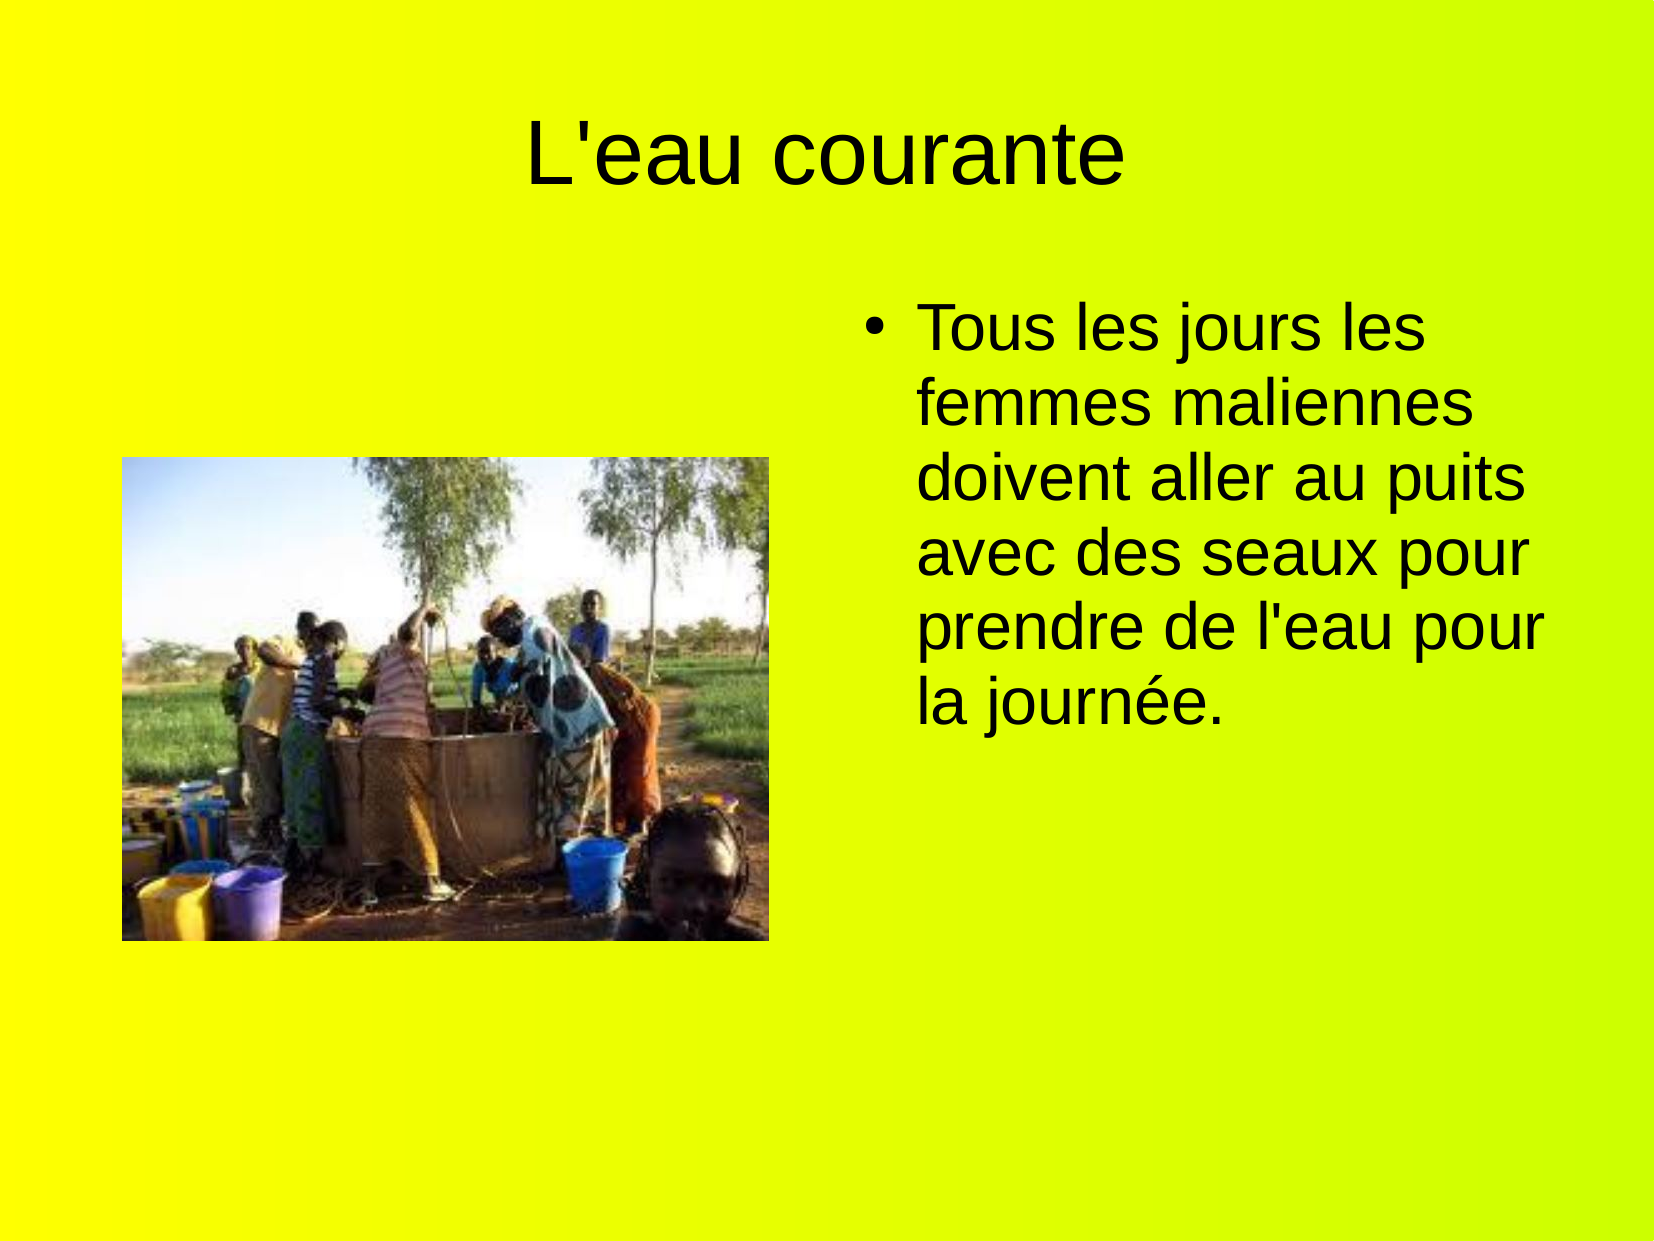

# L'eau courante
Tous les jours les femmes maliennes doivent aller au puits avec des seaux pour prendre de l'eau pour la journée.